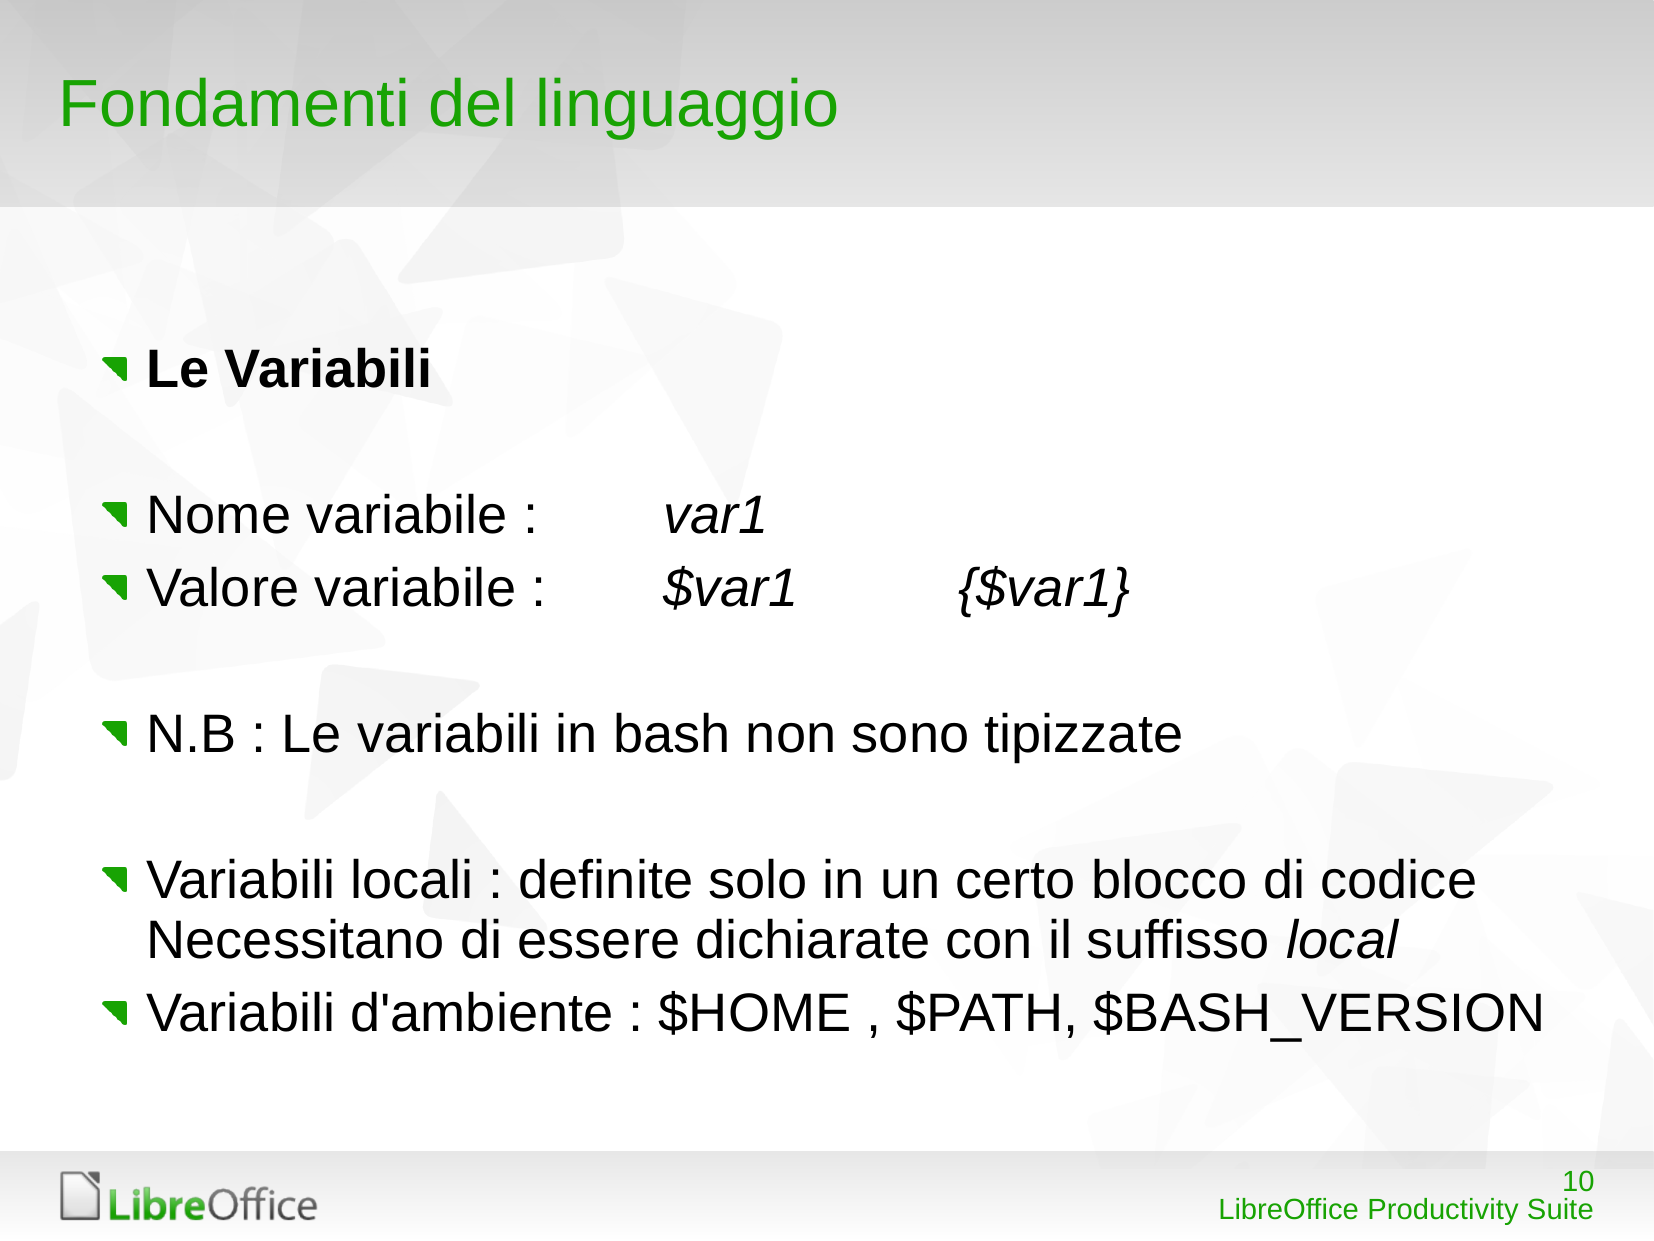

# Fondamenti del linguaggio
Le Variabili
Nome variabile :		var1
Valore variabile :		$var1			{$var1}
N.B : Le variabili in bash non sono tipizzate
Variabili locali : definite solo in un certo blocco di codice
Necessitano di essere dichiarate con il suffisso local
Variabili d'ambiente : $HOME , $PATH, $BASH_VERSION
10
LibreOffice Productivity Suite